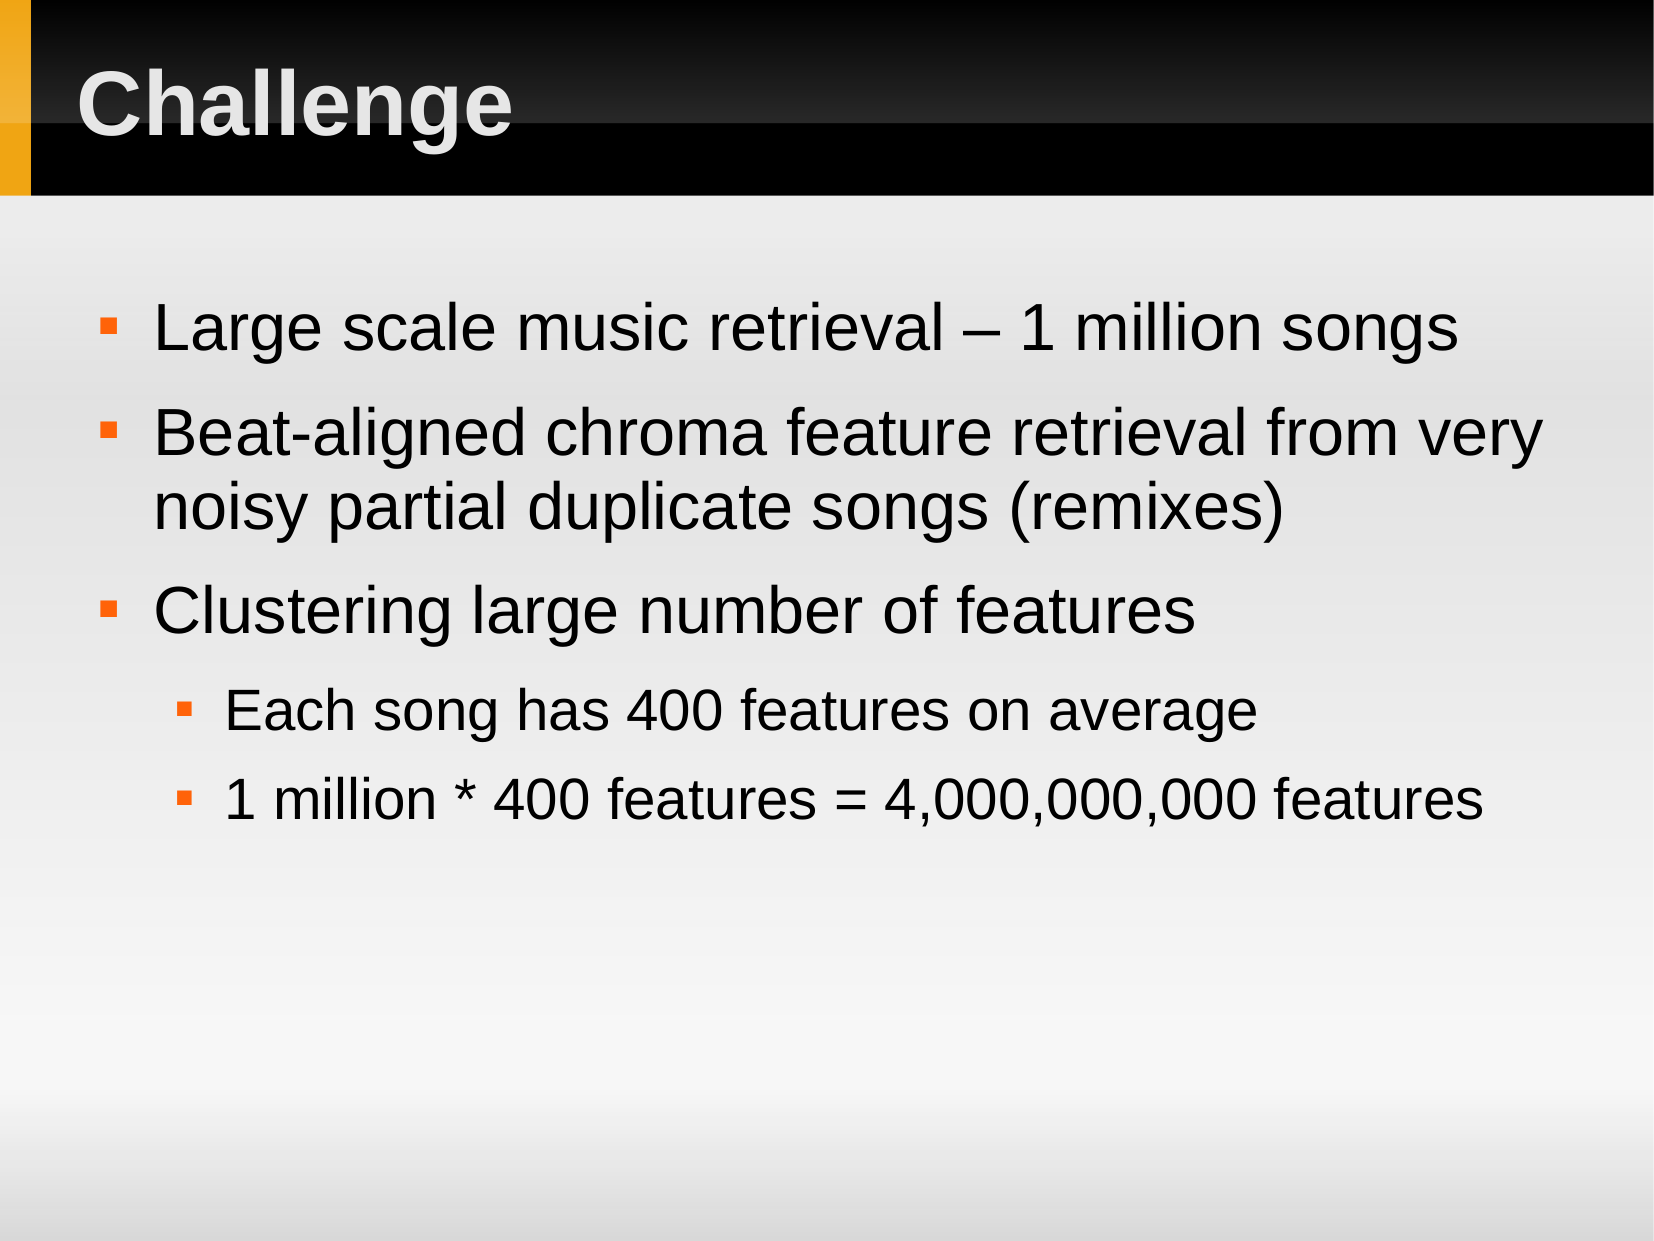

# Challenge
Large scale music retrieval – 1 million songs
Beat-aligned chroma feature retrieval from very noisy partial duplicate songs (remixes)
Clustering large number of features
Each song has 400 features on average
1 million * 400 features = 4,000,000,000 features